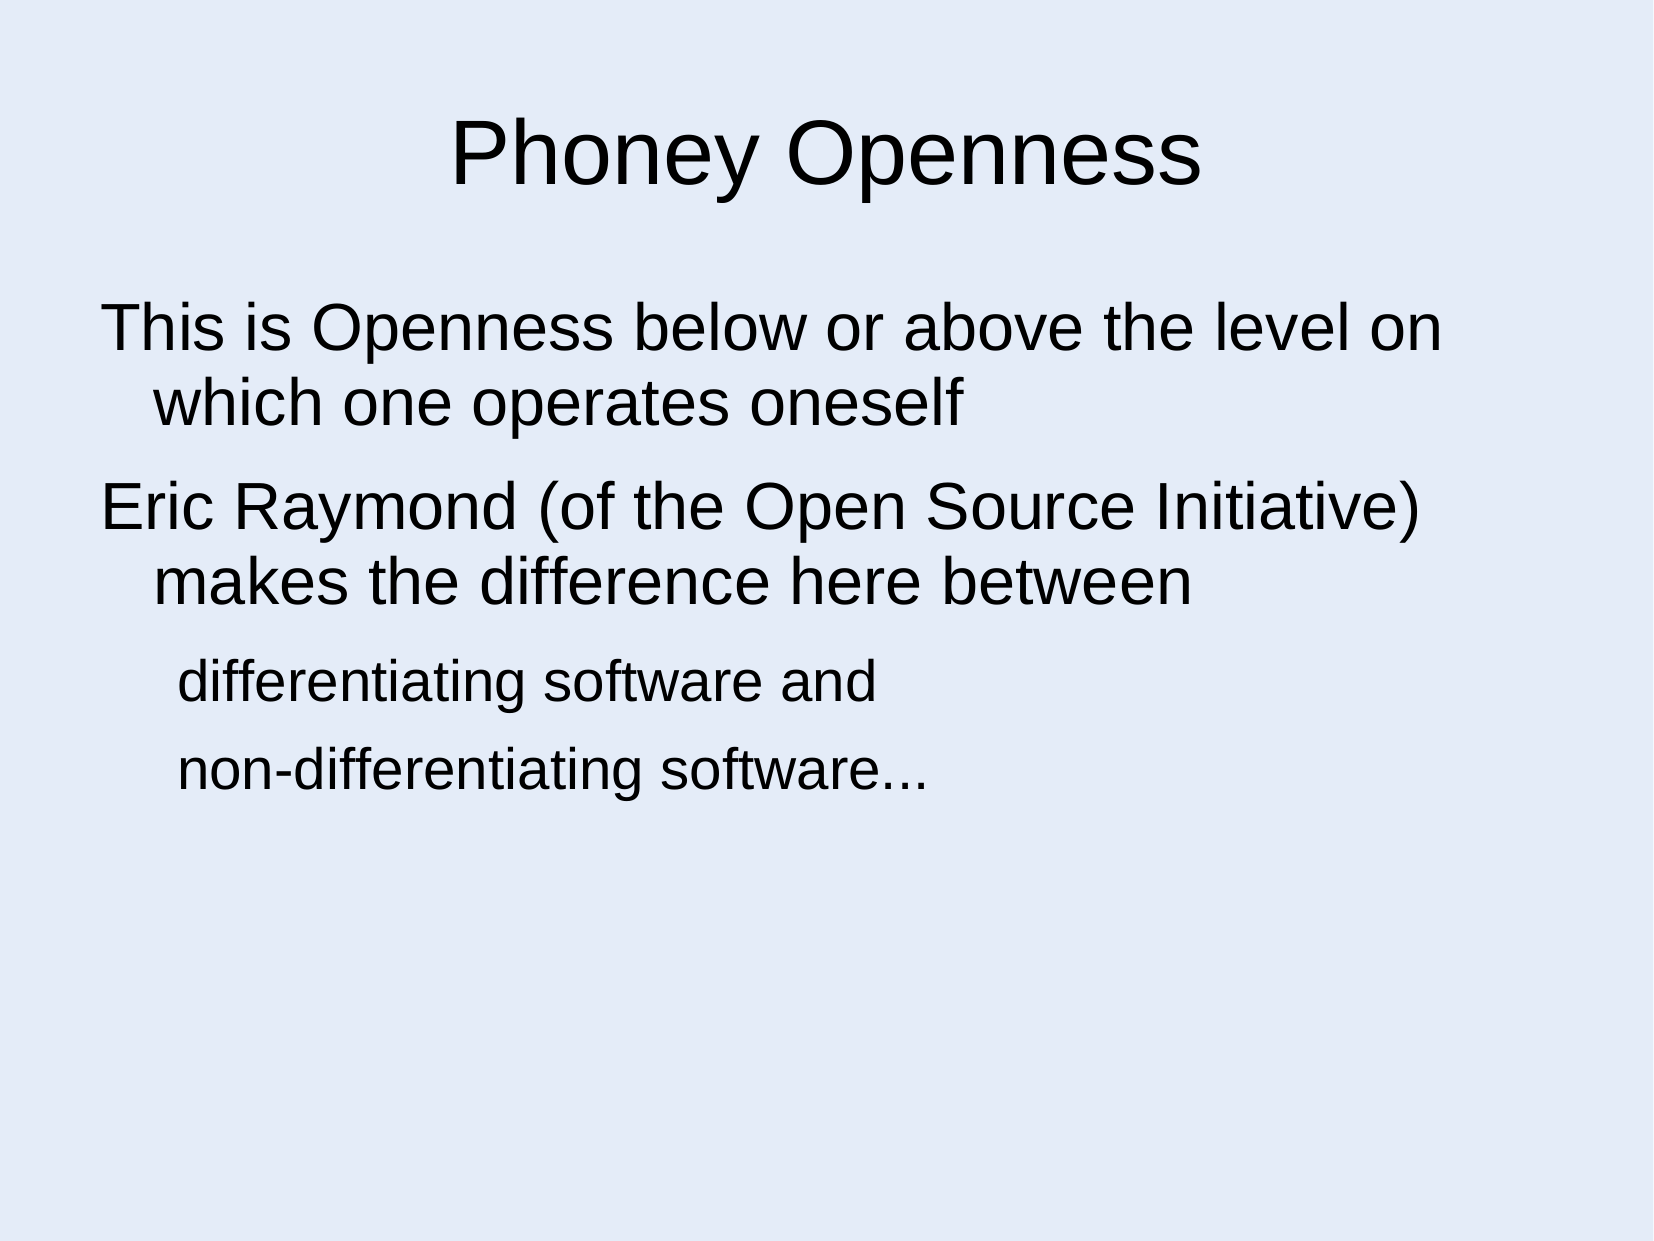

# Phoney Openness
This is Openness below or above the level on which one operates oneself
Eric Raymond (of the Open Source Initiative) makes the difference here between
differentiating software and
non-differentiating software...